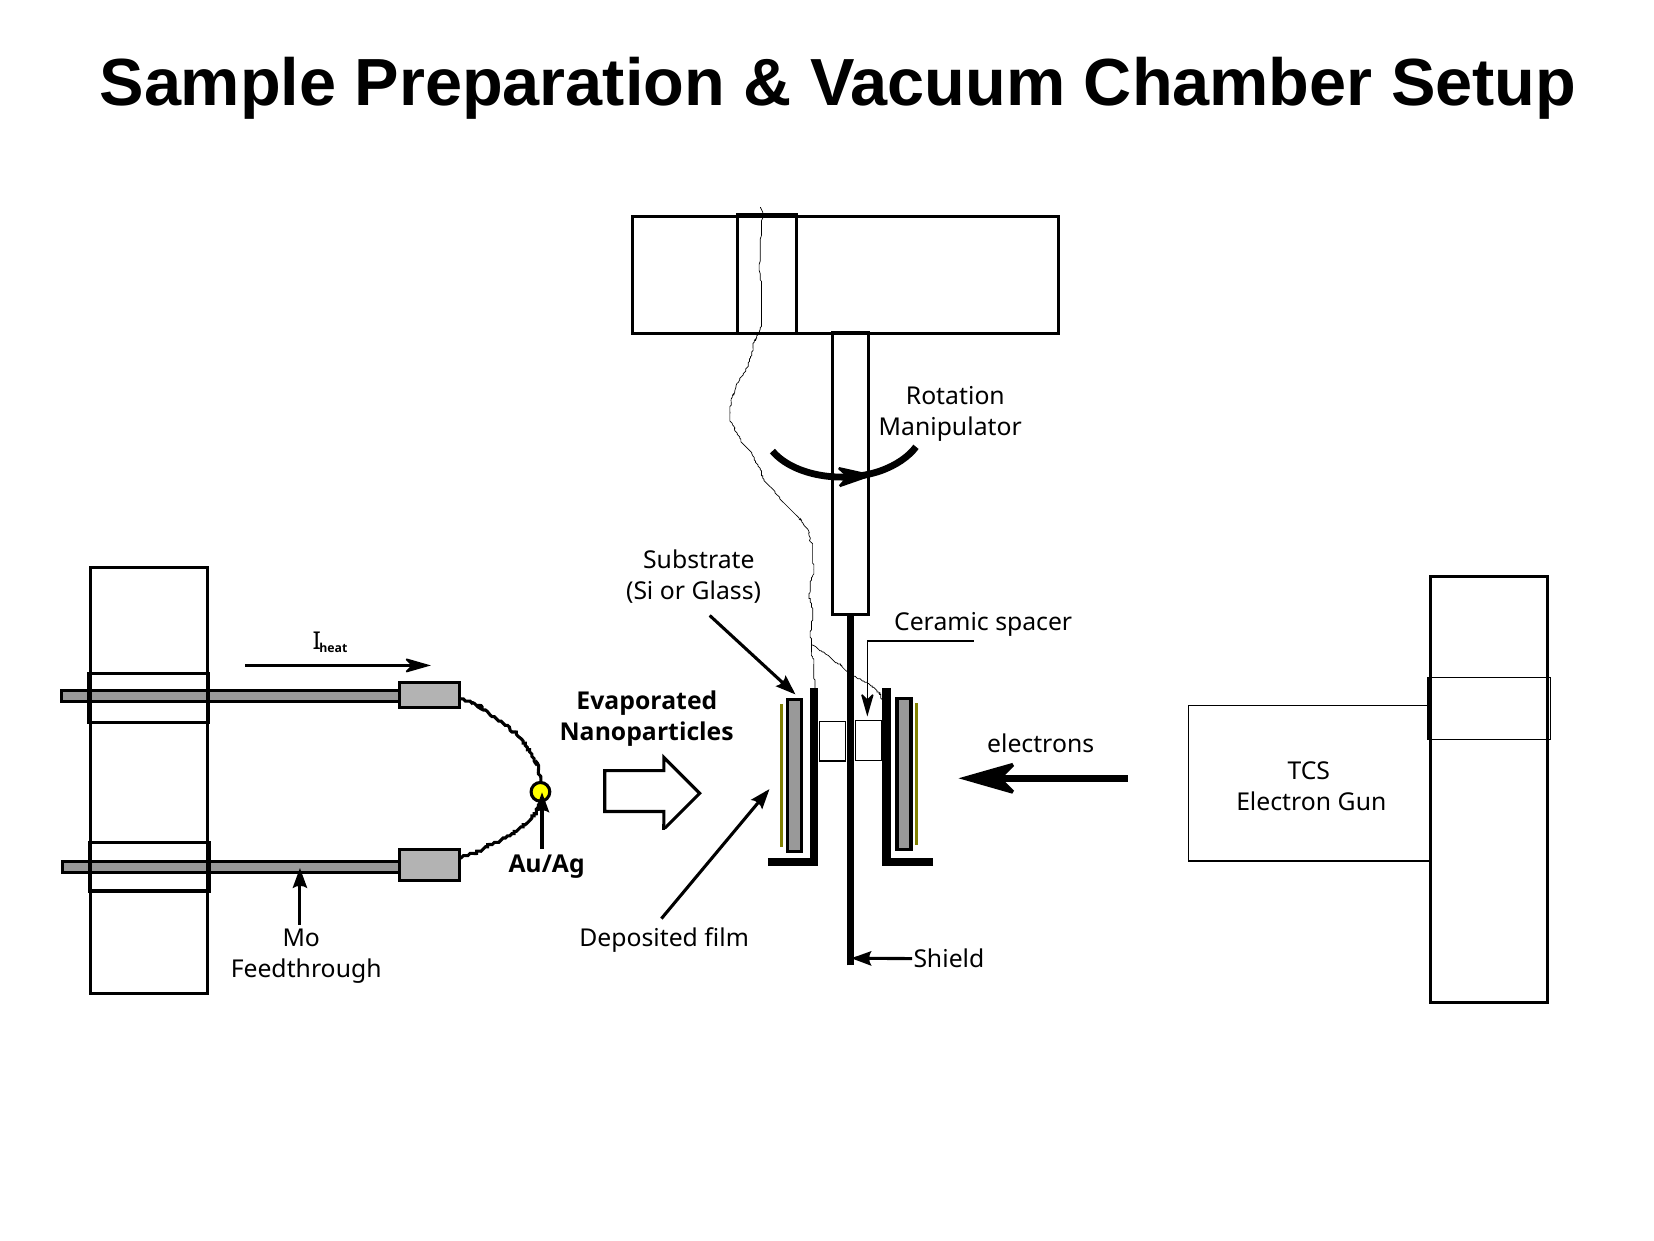

# Sample Preparation & Vacuum Chamber Setup